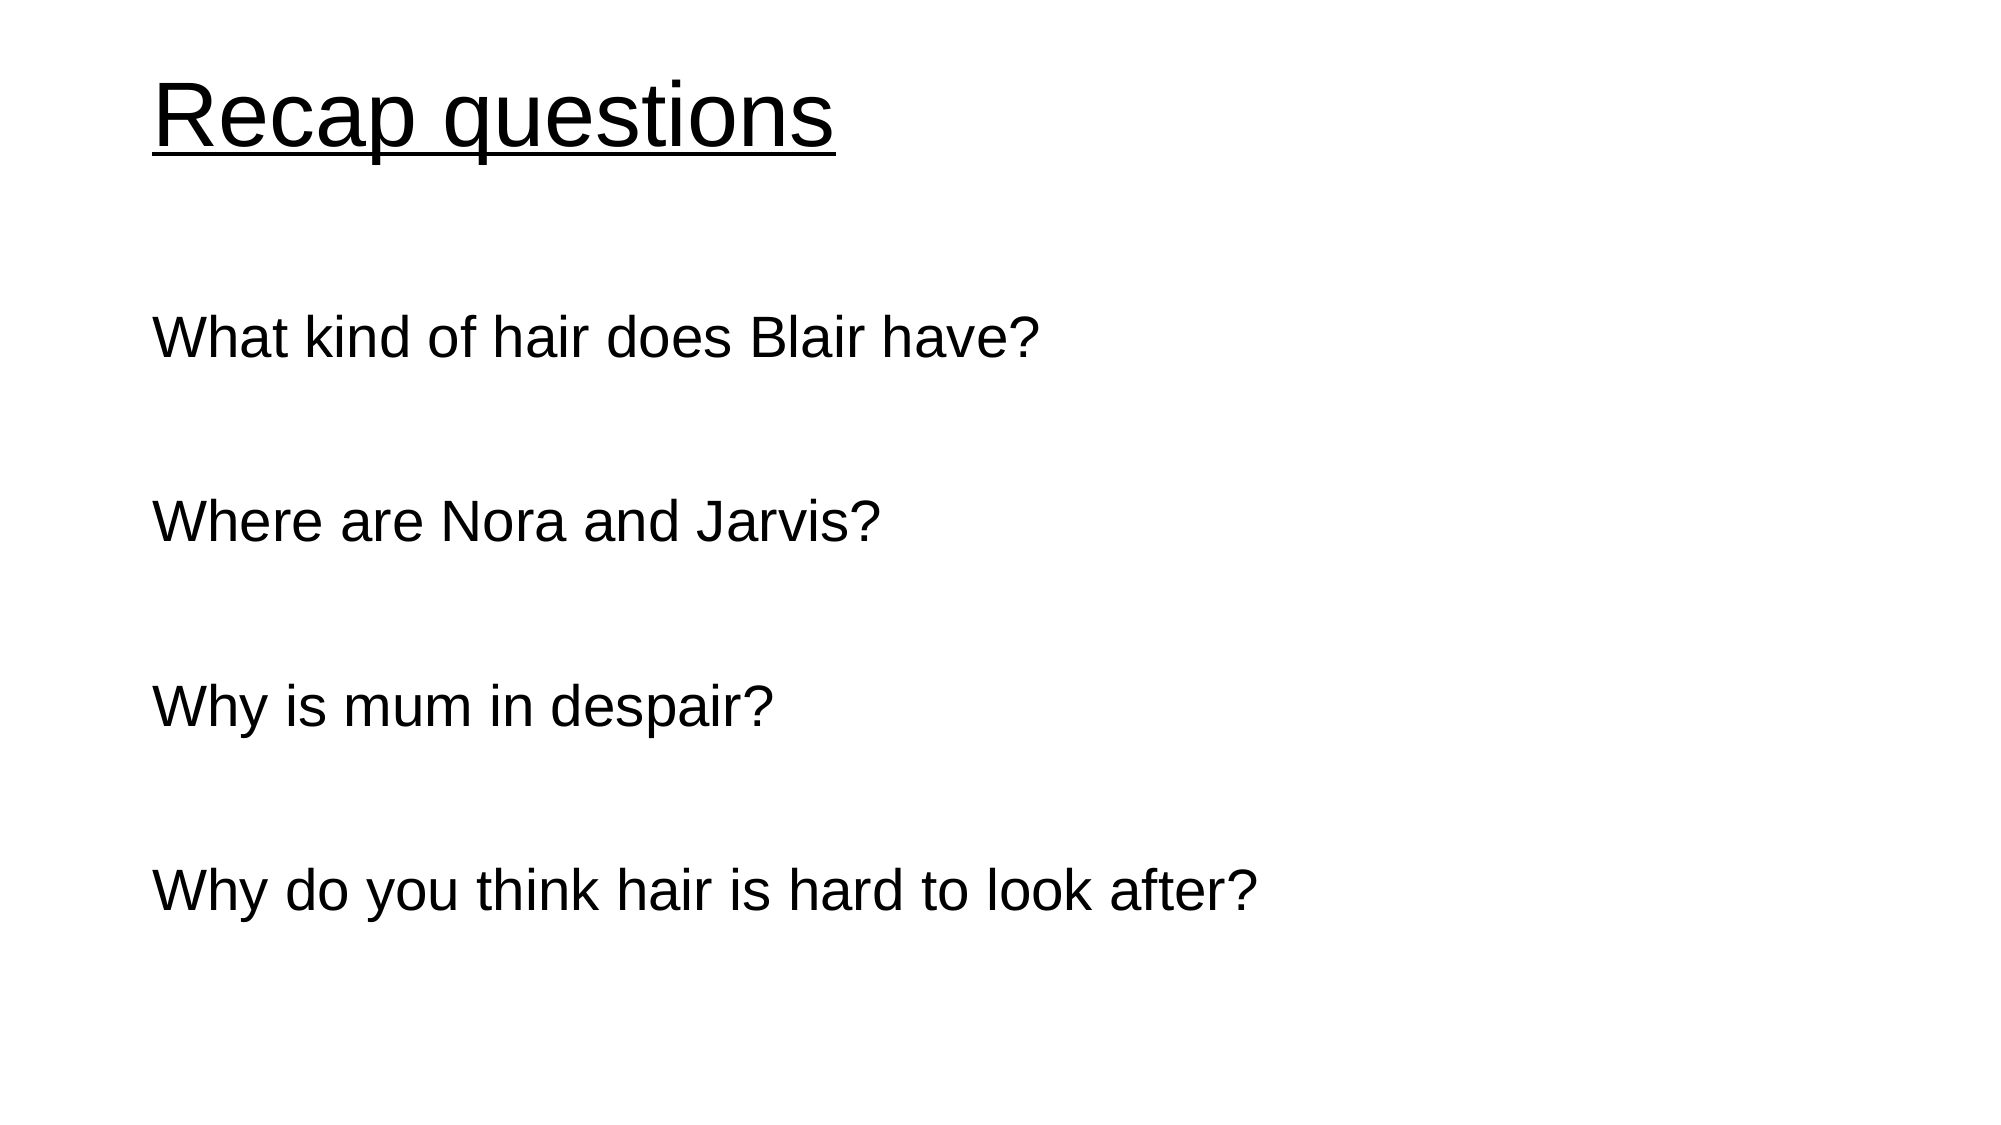

# Recap questions
What kind of hair does Blair have?
Where are Nora and Jarvis?
Why is mum in despair?
Why do you think hair is hard to look after?